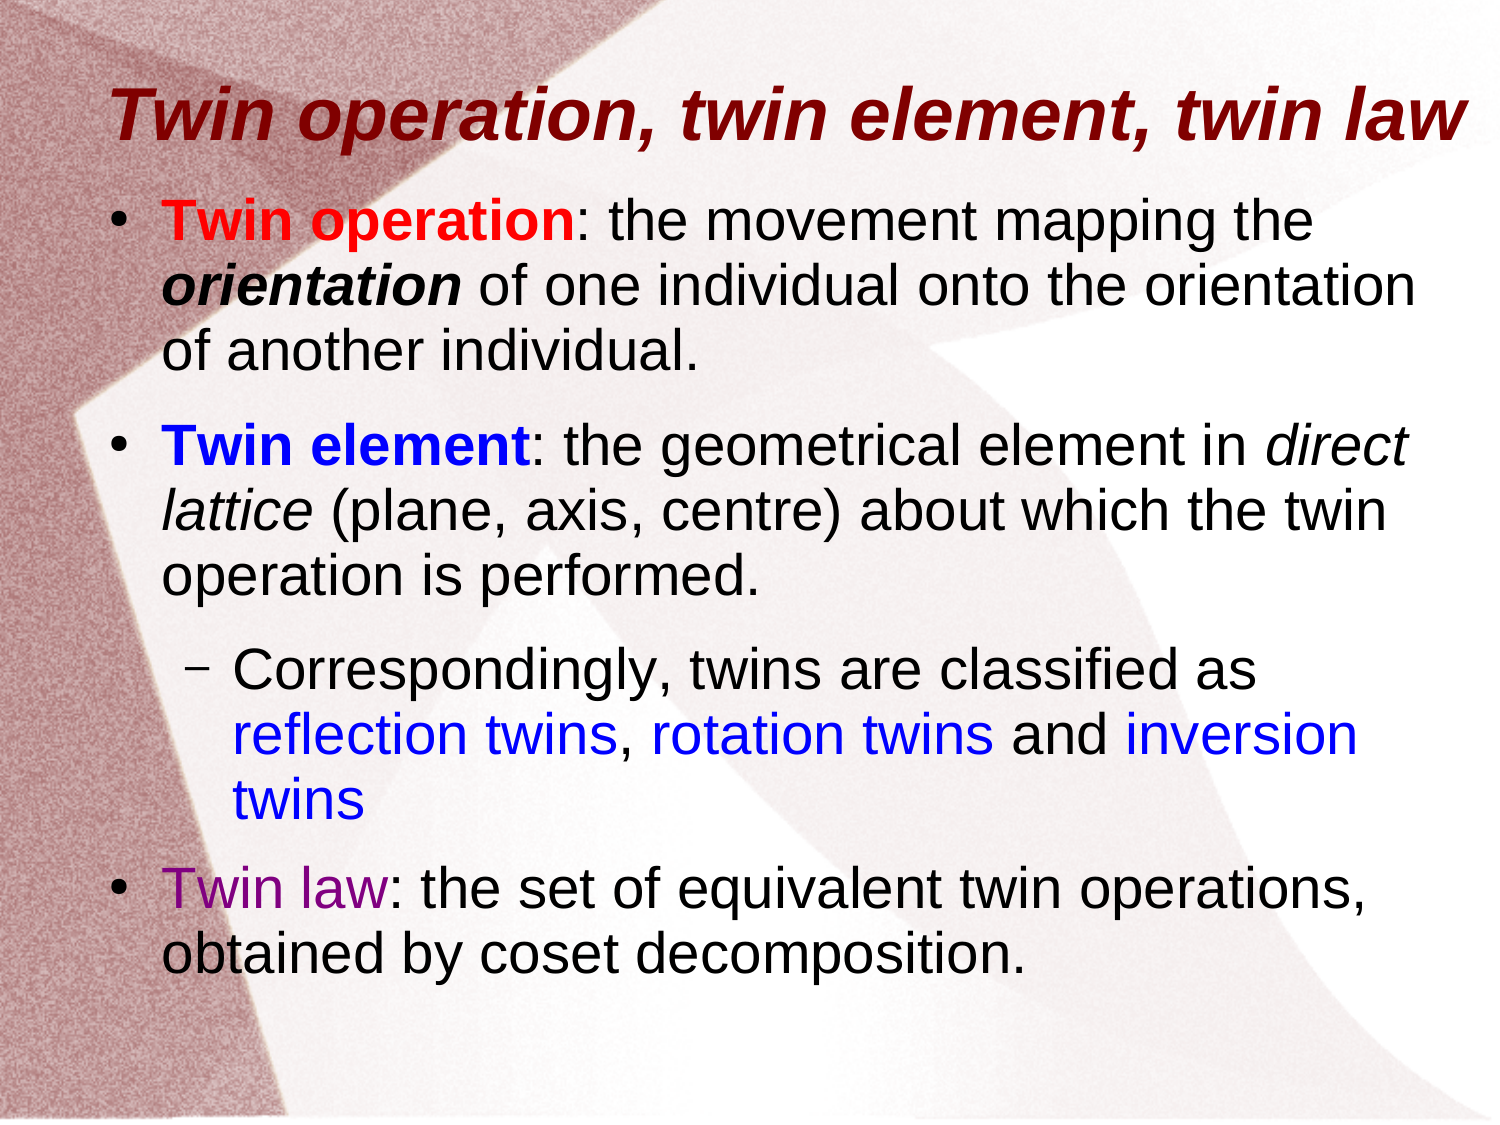

# Twin operation, twin element, twin law
Twin operation: the movement mapping the orientation of one individual onto the orientation of another individual.
Twin element: the geometrical element in direct lattice (plane, axis, centre) about which the twin operation is performed.
Correspondingly, twins are classified as reflection twins, rotation twins and inversion twins
Twin law: the set of equivalent twin operations, obtained by coset decomposition.